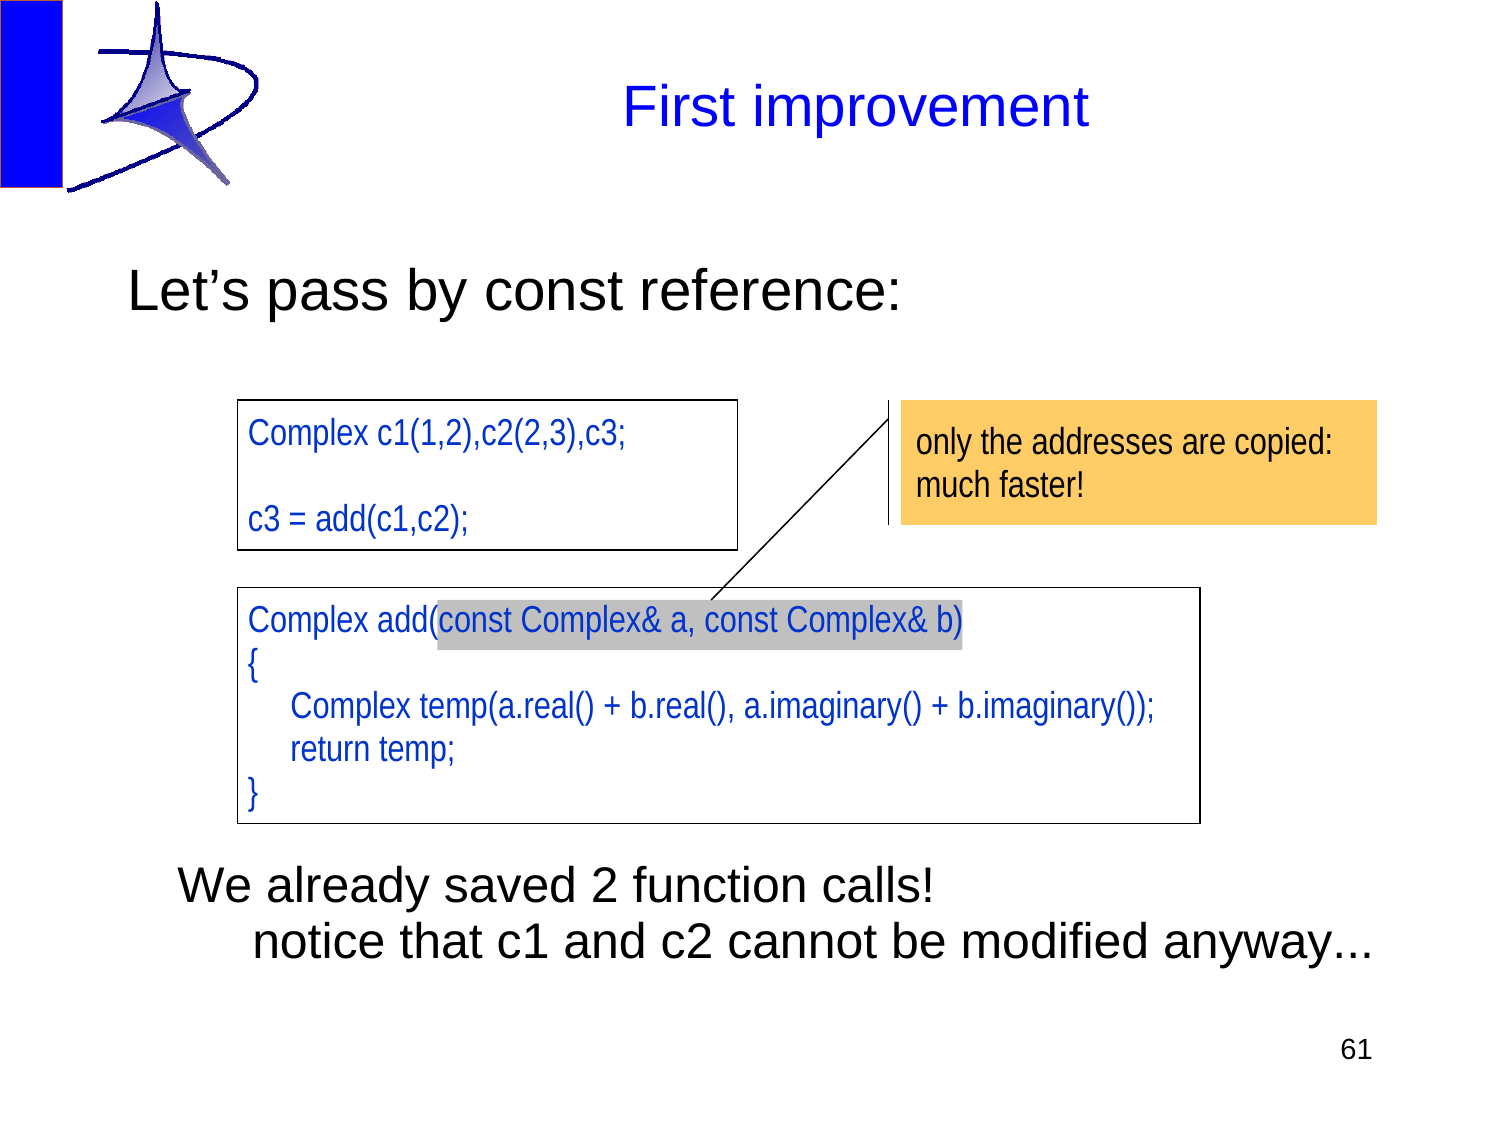

# First improvement
Let’s pass by const reference:
Complex c1(1,2),c2(2,3),c3;
c3 = add(c1,c2);
only the addresses are copied:
much faster!
Complex add(const Complex& a, const Complex& b)
{
 Complex temp(a.real() + b.real(), a.imaginary() + b.imaginary());
 return temp;
}
We already saved 2 function calls!
notice that c1 and c2 cannot be modified anyway...
61